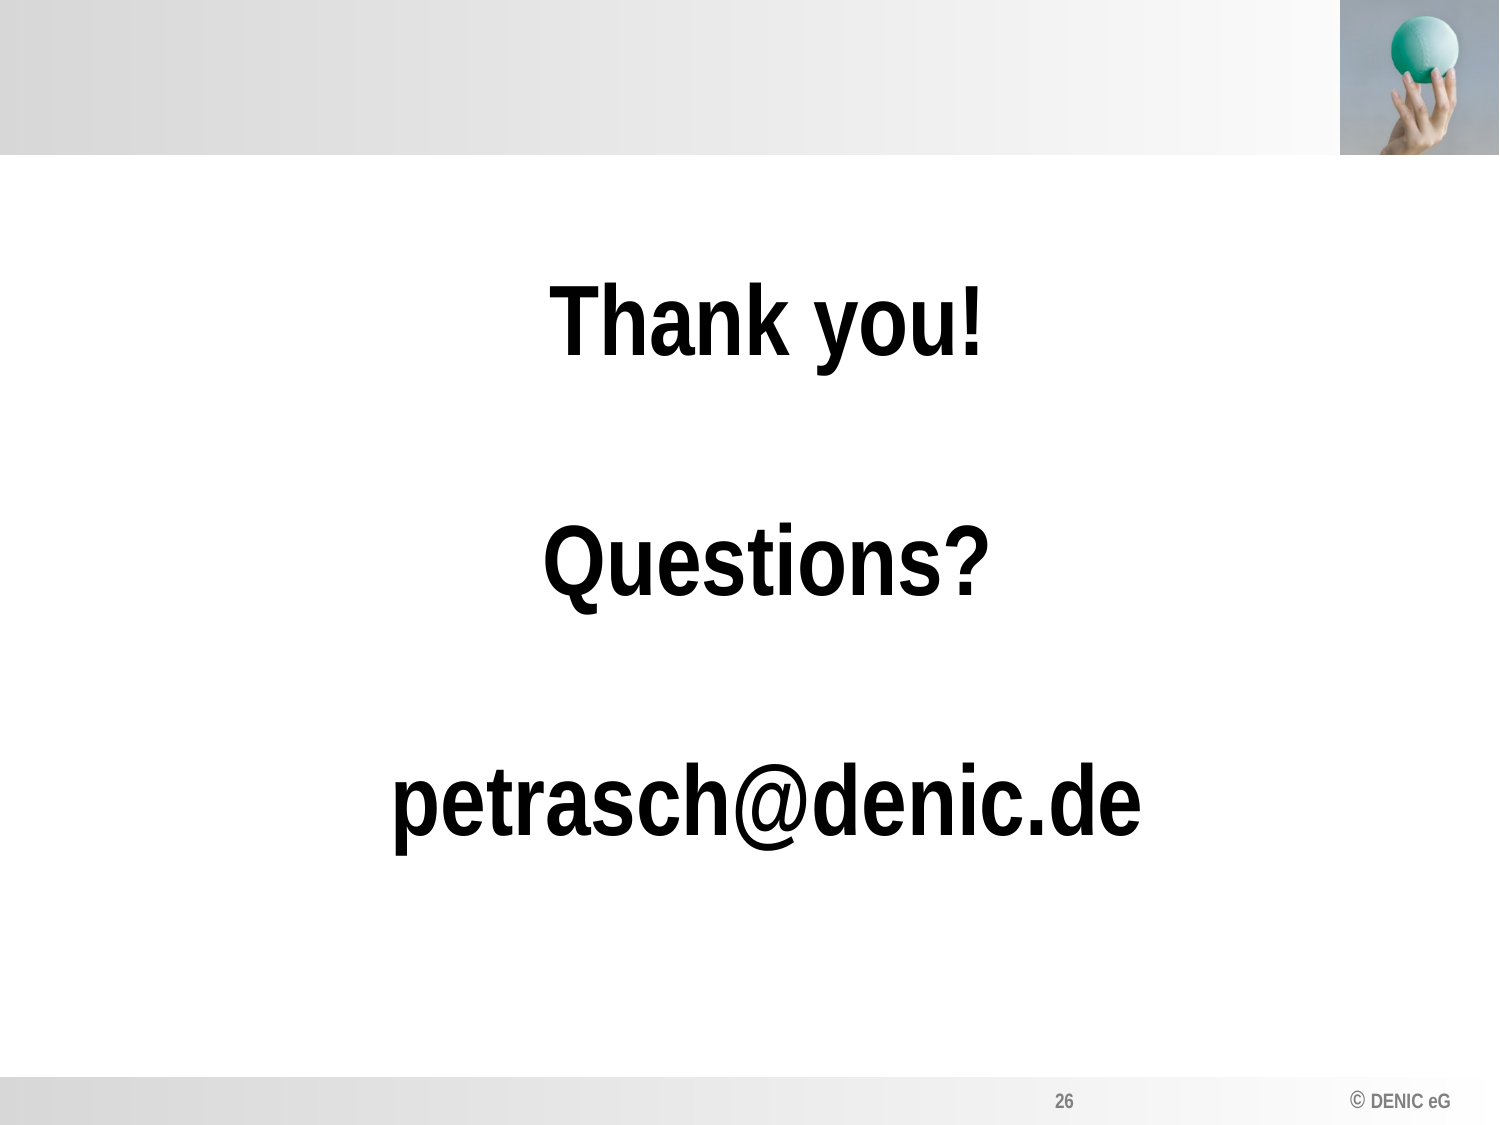

Thank you!
Questions?
petrasch@denic.de
 © DENIC eG